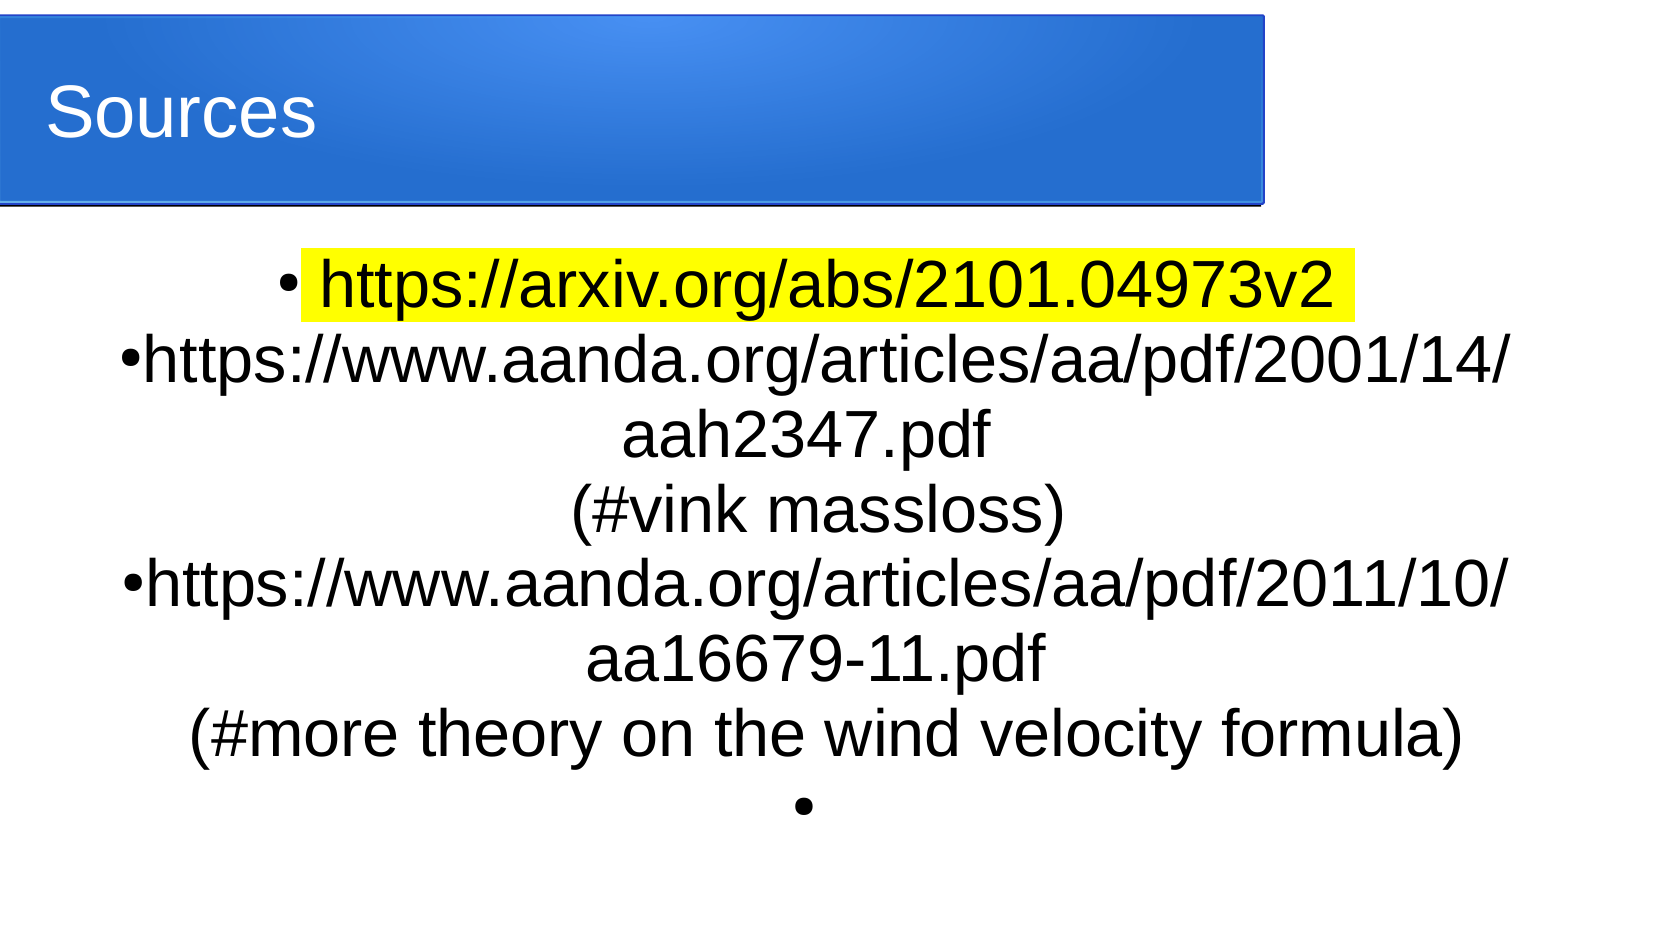

# Sources
 https://arxiv.org/abs/2101.04973v2
https://www.aanda.org/articles/aa/pdf/2001/14/aah2347.pdf
(#vink massloss)
https://www.aanda.org/articles/aa/pdf/2011/10/aa16679-11.pdf
(#more theory on the wind velocity formula)